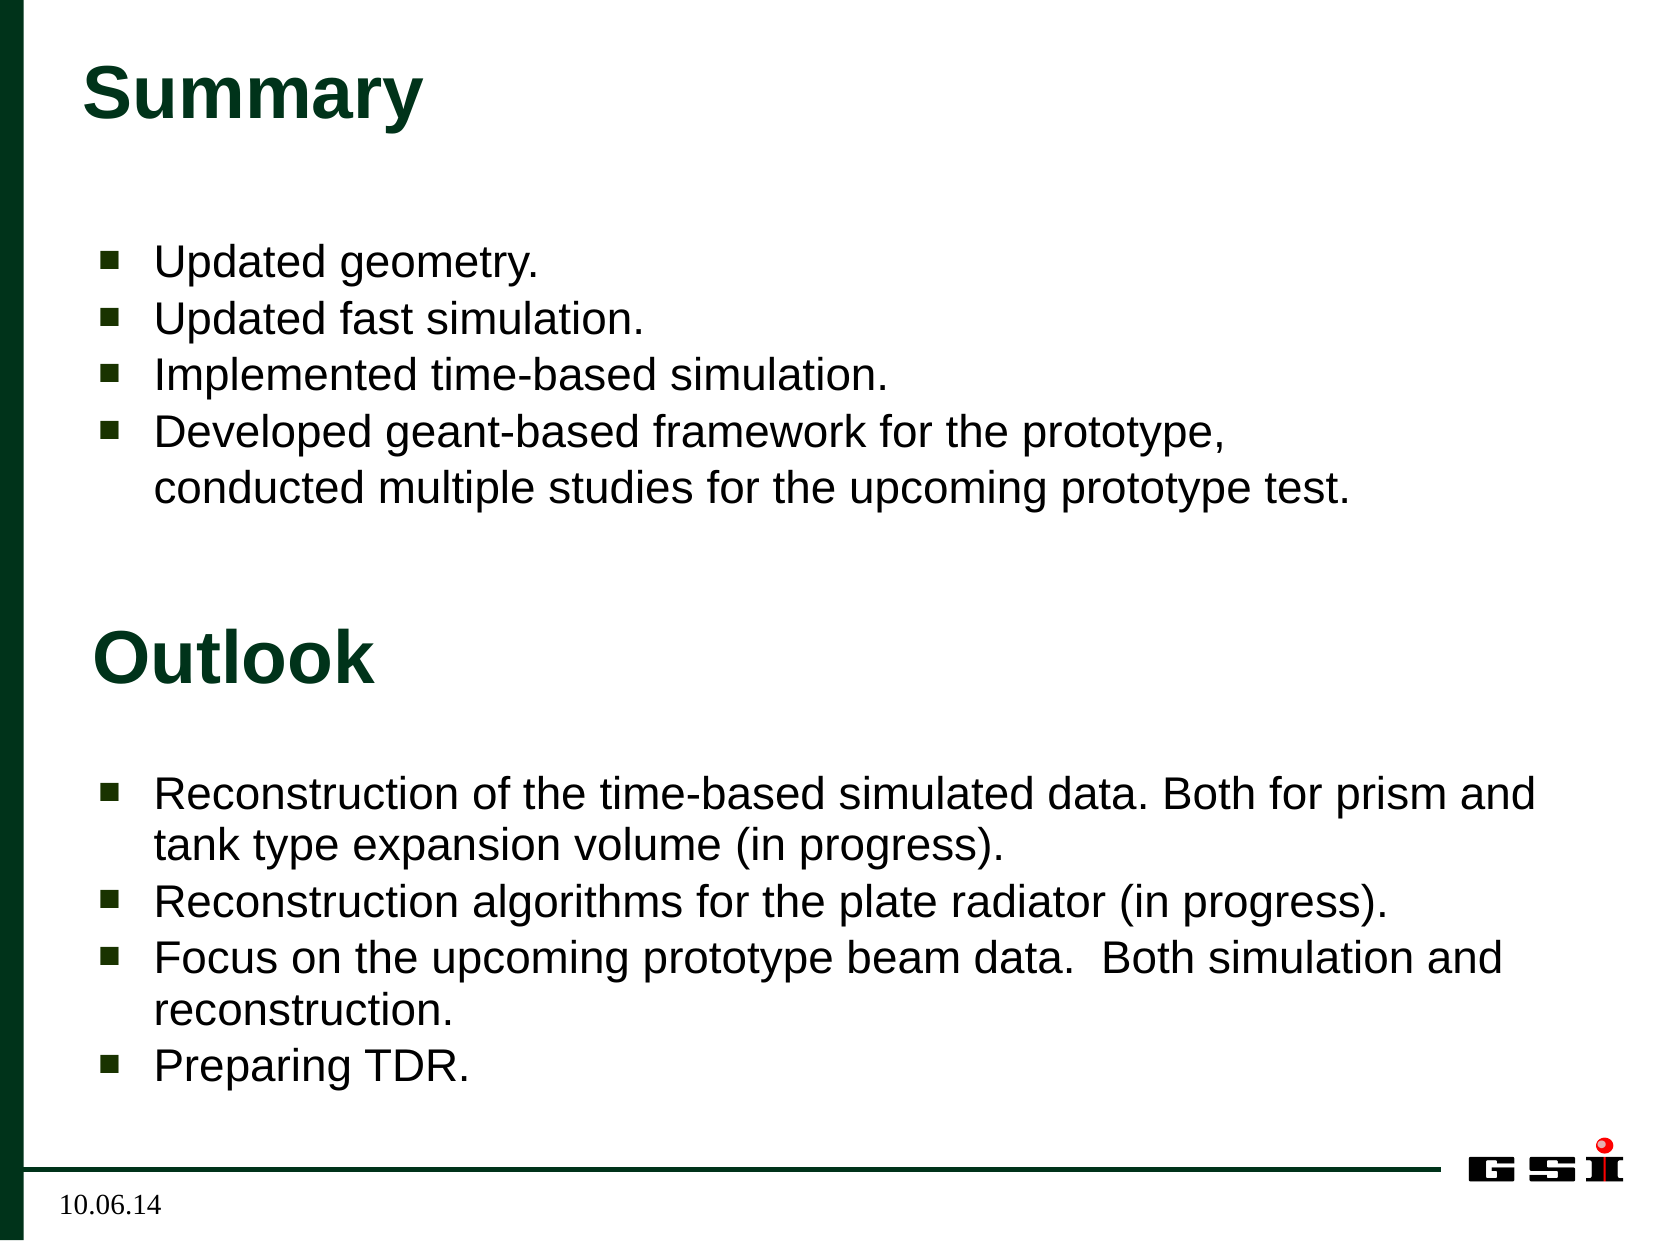

# Summary
Updated geometry.
Updated fast simulation.
Implemented time-based simulation.
Developed geant-based framework for the prototype,
conducted multiple studies for the upcoming prototype test.
Outlook
Reconstruction of the time-based simulated data. Both for prism and tank type expansion volume (in progress).
Reconstruction algorithms for the plate radiator (in progress).
Focus on the upcoming prototype beam data. Both simulation and reconstruction.
Preparing TDR.
10.06.14